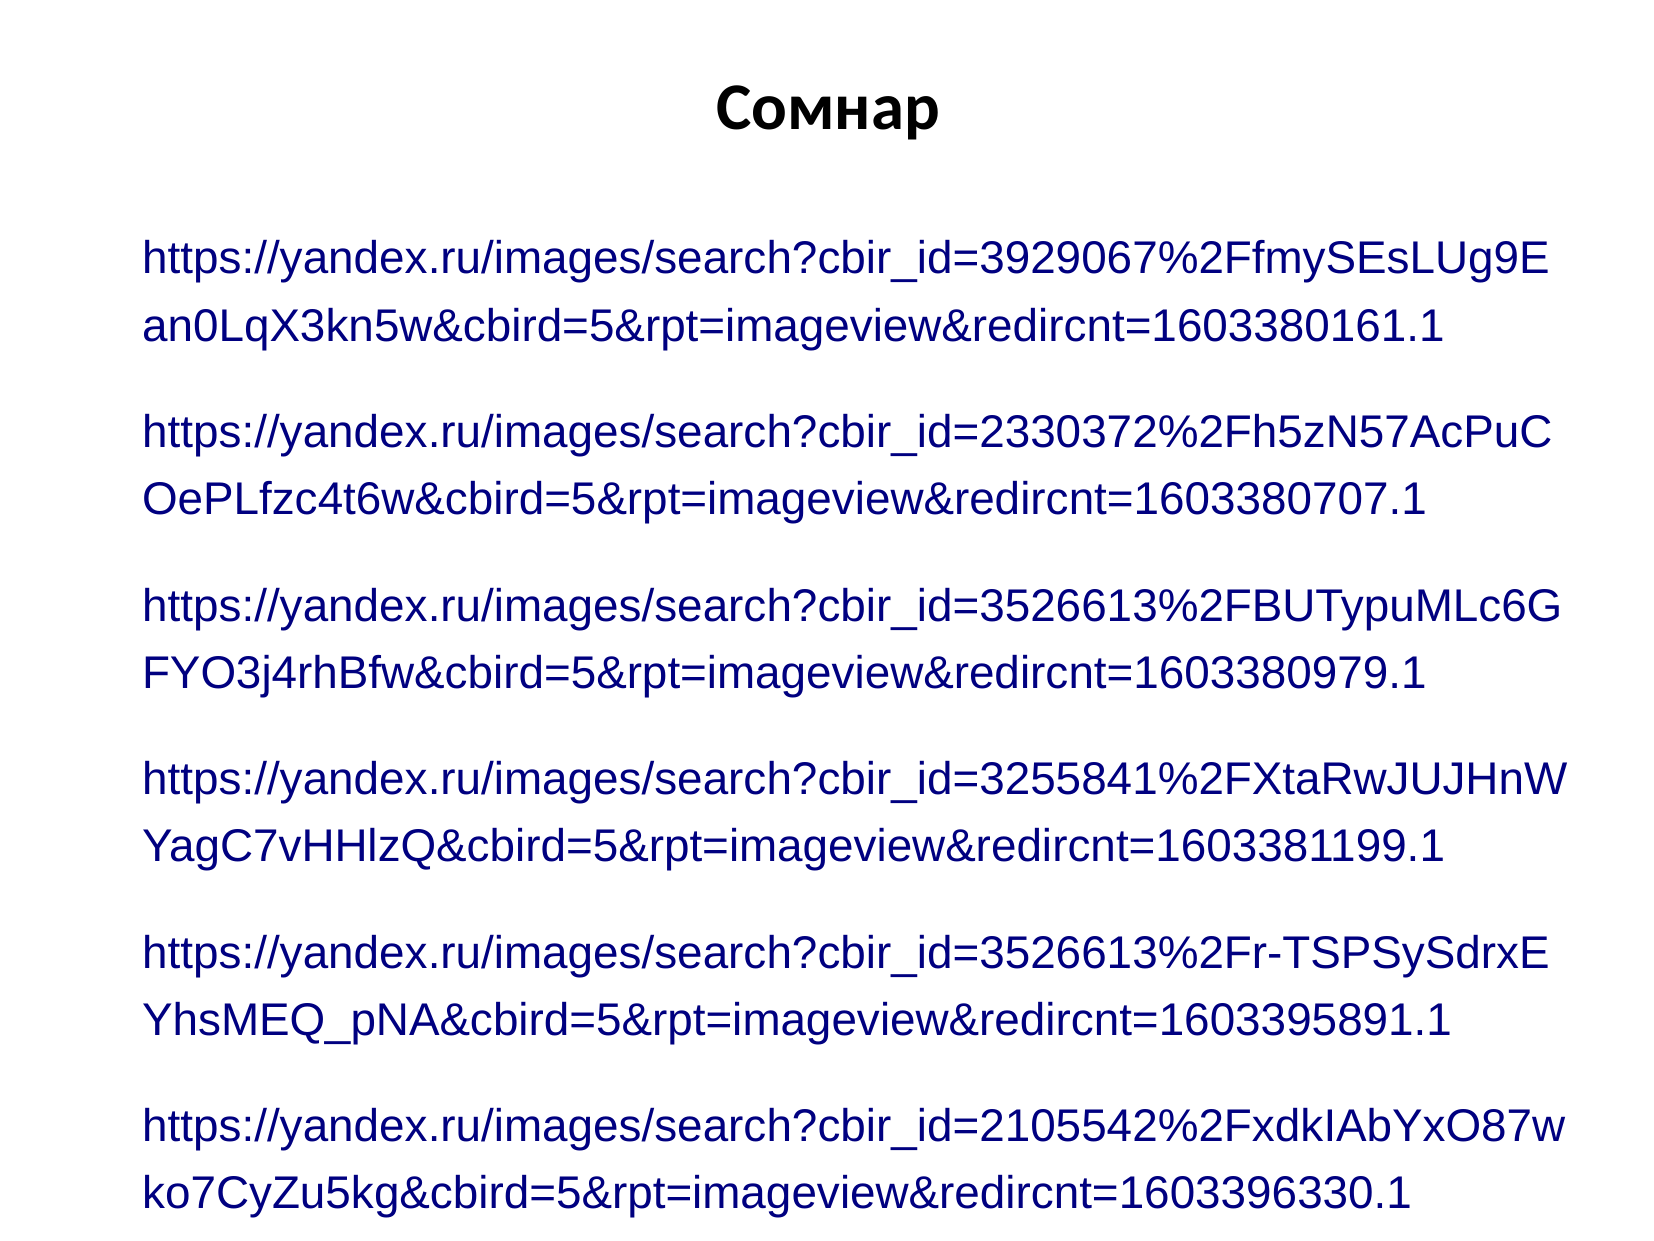

# Сомнар
https://yandex.ru/images/search?cbir_id=3929067%2FfmySEsLUg9Ean0LqX3kn5w&cbird=5&rpt=imageview&redircnt=1603380161.1
https://yandex.ru/images/search?cbir_id=2330372%2Fh5zN57AcPuCOePLfzc4t6w&cbird=5&rpt=imageview&redircnt=1603380707.1
https://yandex.ru/images/search?cbir_id=3526613%2FBUTypuMLc6GFYO3j4rhBfw&cbird=5&rpt=imageview&redircnt=1603380979.1
https://yandex.ru/images/search?cbir_id=3255841%2FXtaRwJUJHnWYagC7vHHlzQ&cbird=5&rpt=imageview&redircnt=1603381199.1
https://yandex.ru/images/search?cbir_id=3526613%2Fr-TSPSySdrxEYhsMEQ_pNA&cbird=5&rpt=imageview&redircnt=1603395891.1
https://yandex.ru/images/search?cbir_id=2105542%2FxdkIAbYxO87wko7CyZu5kg&cbird=5&rpt=imageview&redircnt=1603396330.1
https://yandex.ru/images/search?cbir_id=2331328%2FoOq-qYT6qZKFSZ_MUbWZRw&cbird=5&rpt=imageview&redircnt=1603396959.1
https://yandex.ru/images/search?cbir_id=3508474%2FGVqsKmGRgZVWe0EAsGOsYQ&cbird=5&rpt=imageview&redircnt=1603397625.1
https://yandex.ru/images/search?cbir_id=3439047%2F0ng2oh0v9E3j9uBHWTw47g&cbird=5&rpt=imageview&redircnt=1603397743.1